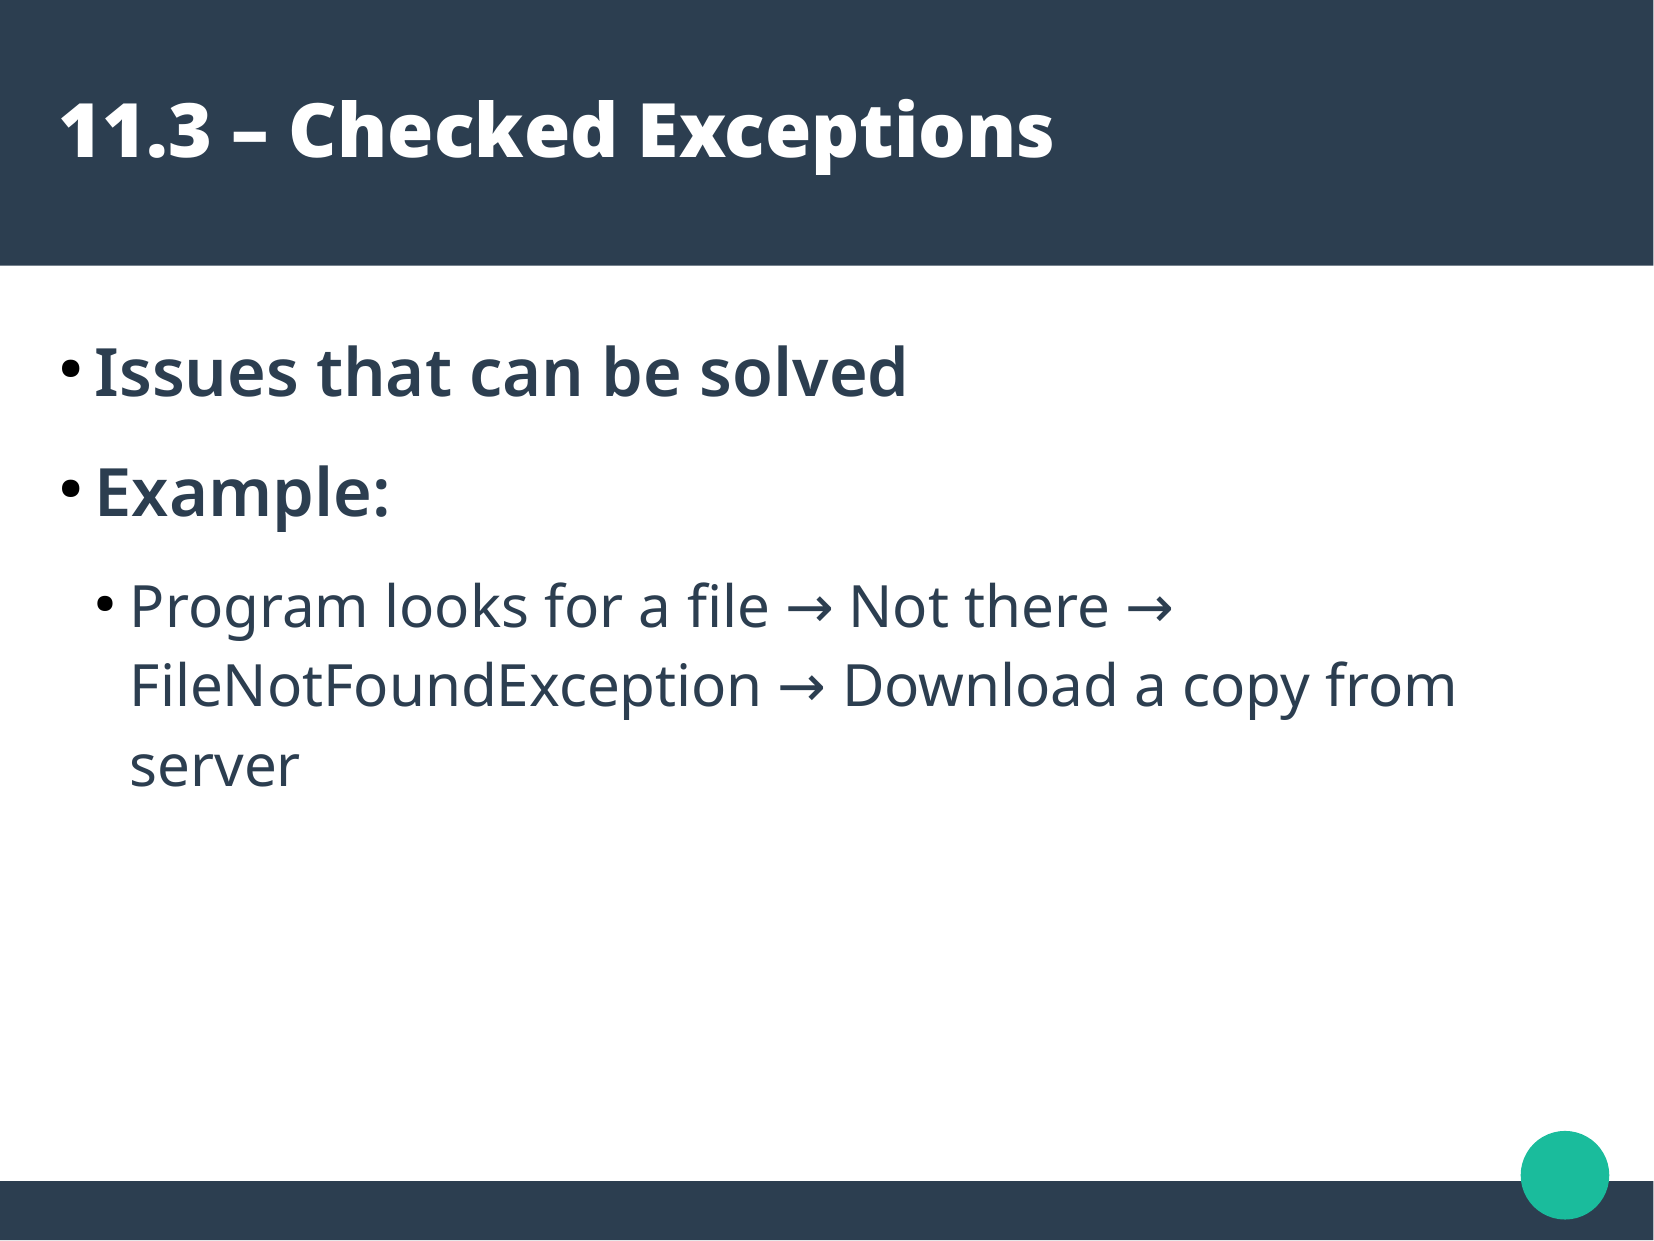

# 11.3 – Checked Exceptions
Issues that can be solved
Example:
Program looks for a file → Not there → FileNotFoundException → Download a copy from server